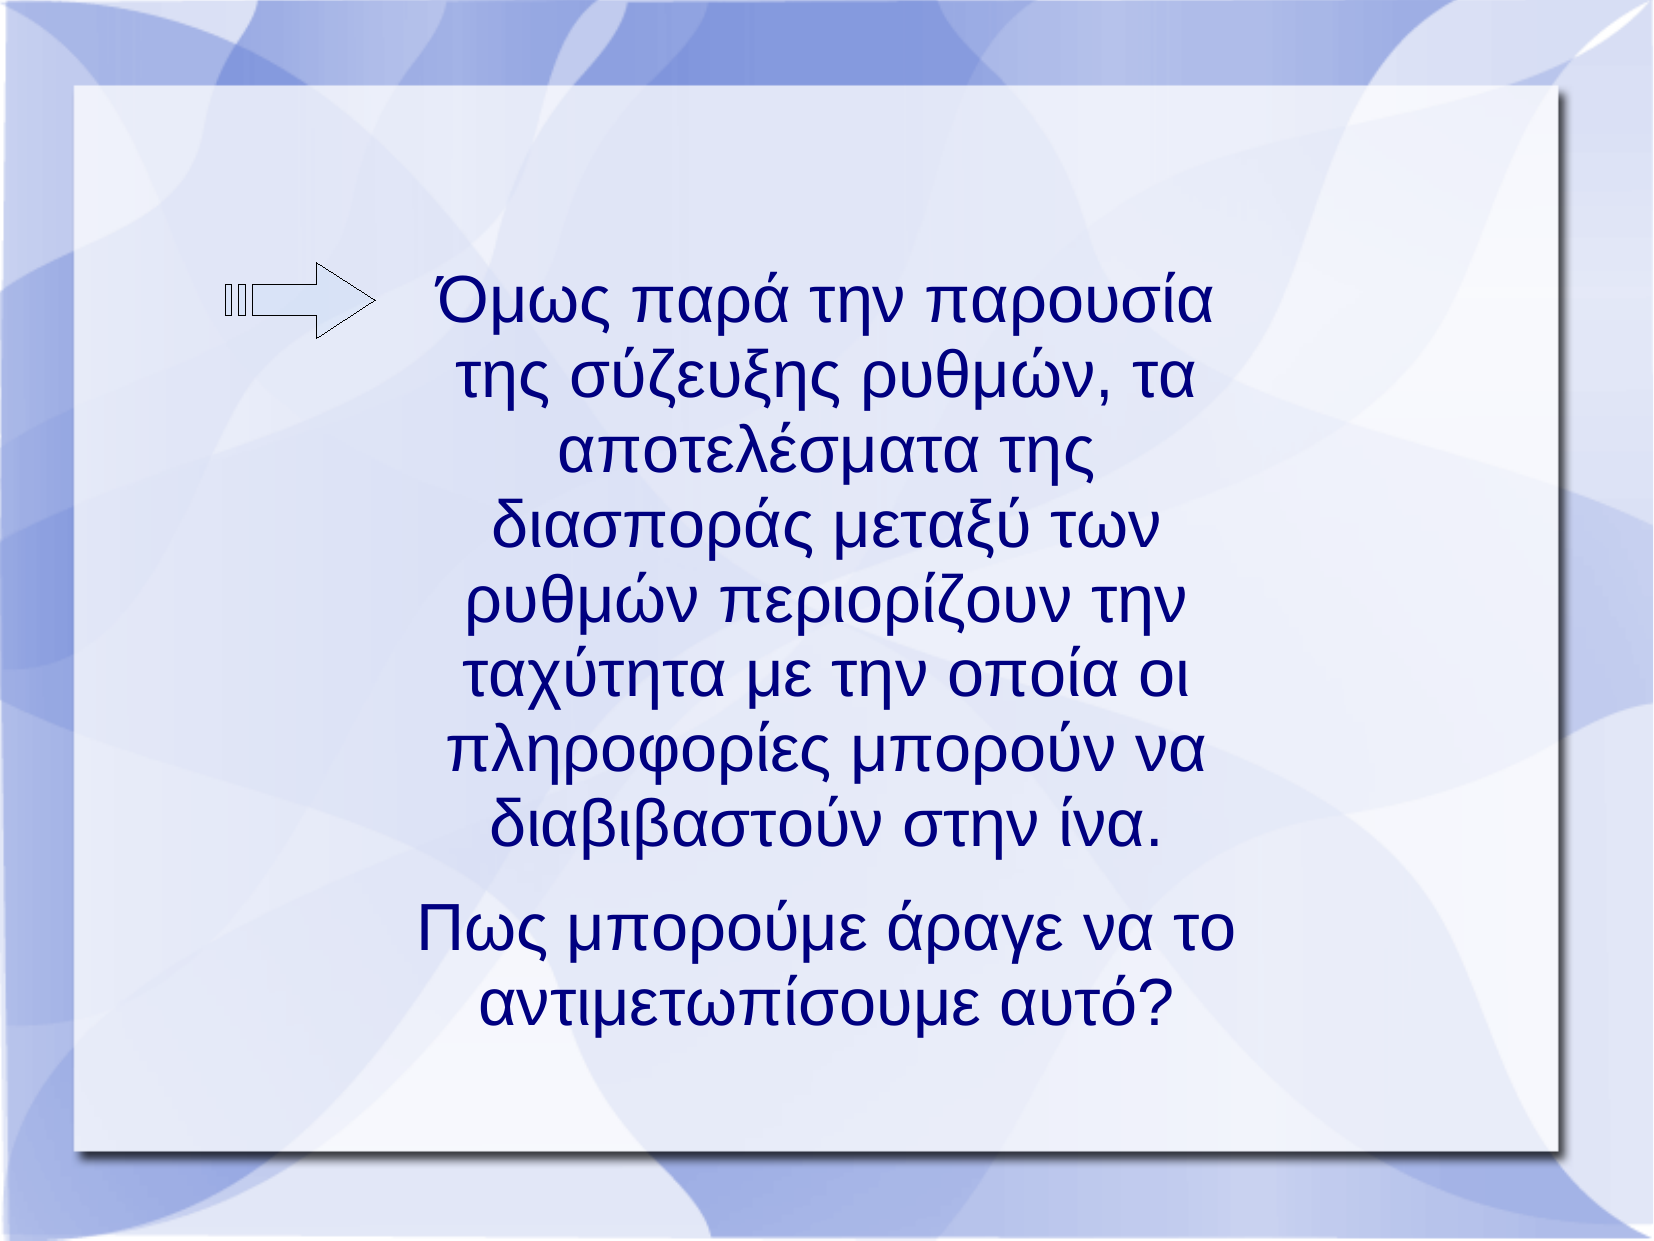

# Όμως παρά την παρουσία της σύζευξης ρυθμών, τα αποτελέσματα της διασποράς μεταξύ των ρυθμών περιορίζουν την ταχύτητα με την οποία οι πληροφορίες μπορούν να διαβιβαστούν στην ίνα.
Πως μπορούμε άραγε να το αντιμετωπίσουμε αυτό?